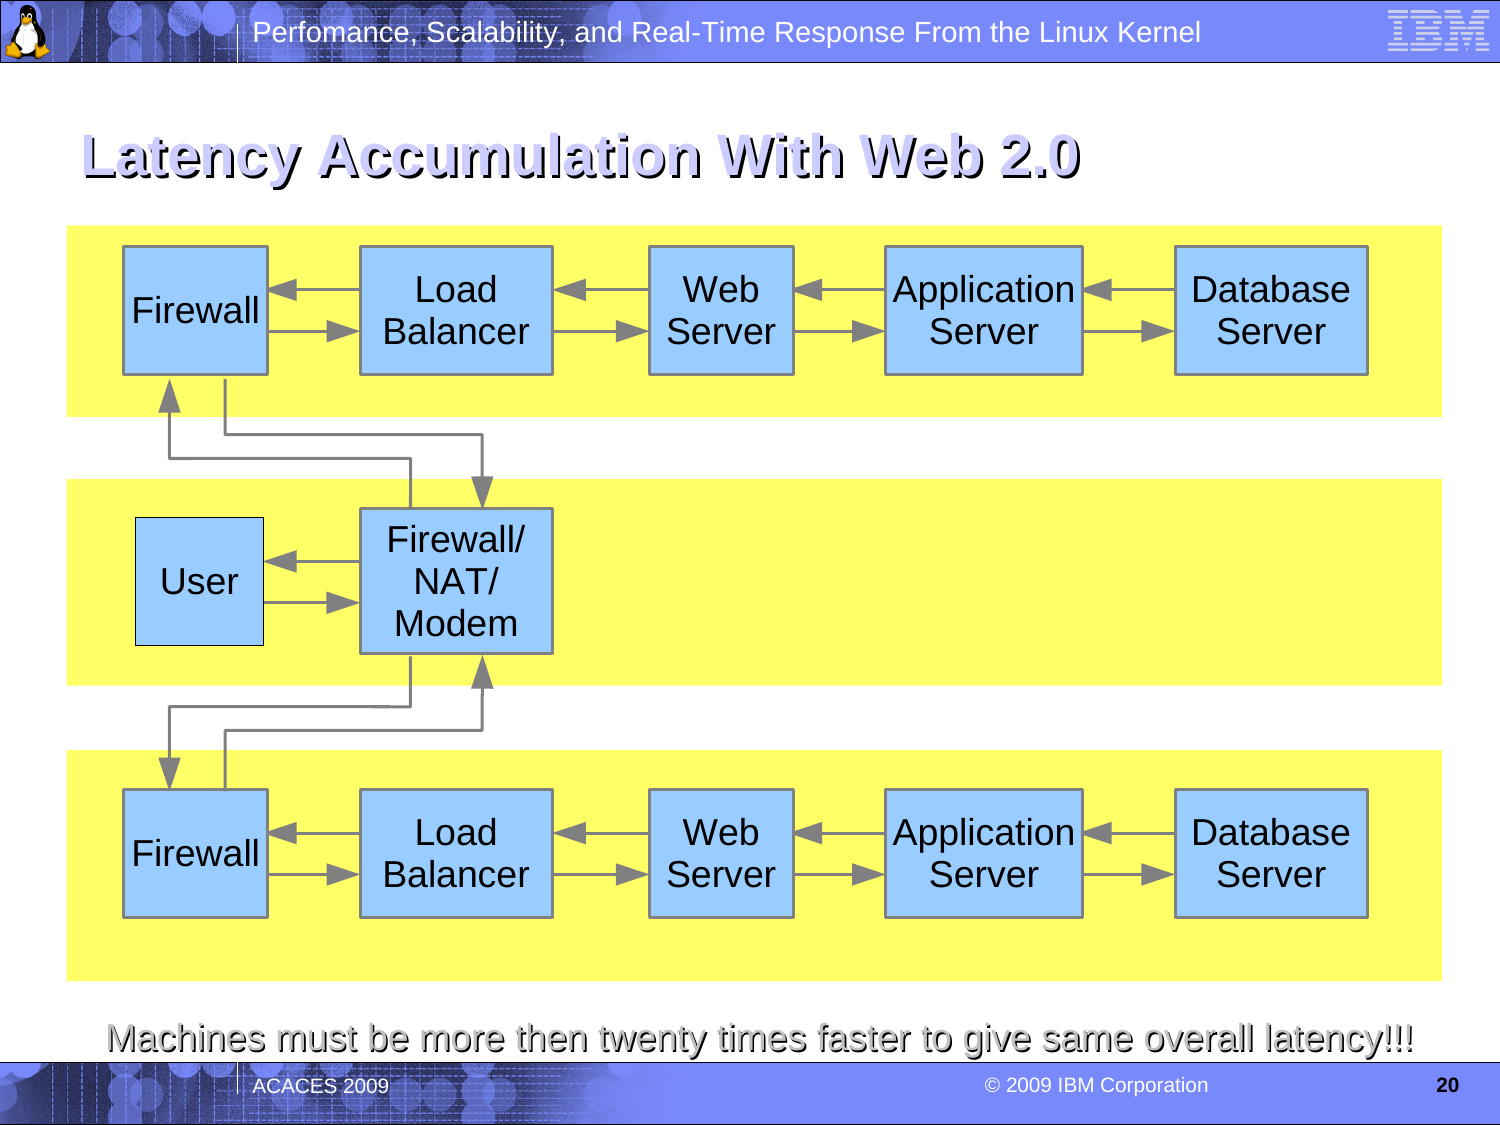

# Latency Accumulation With Web 2.0
Database
Server
Firewall
Load
Balancer
Web
Server
Application
Server
Firewall/
NAT/
Modem
User
Database
Server
Firewall
Load
Balancer
Web
Server
Application
Server
Machines must be more then twenty times faster to give same overall latency!!!
20